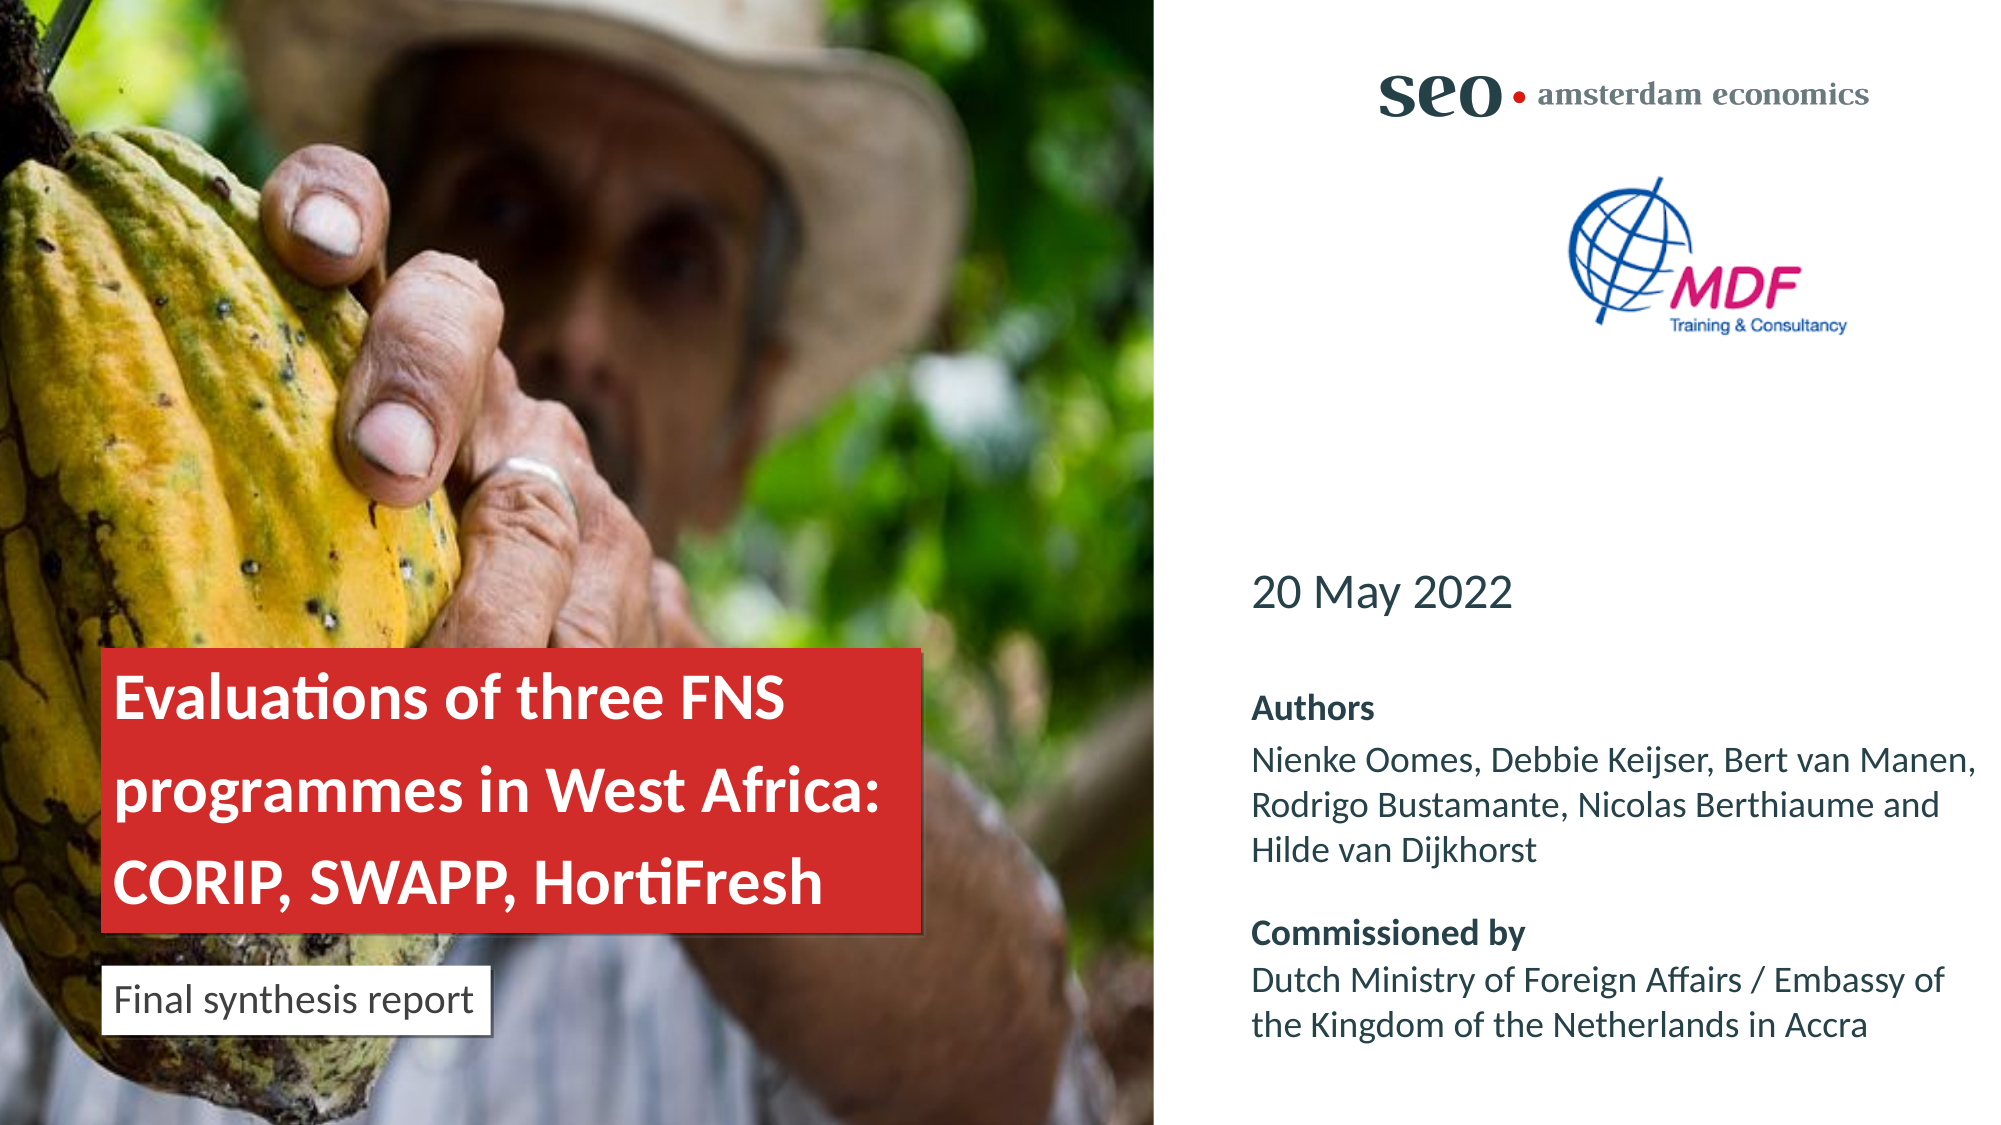

20 May 2022
# Evaluations of three FNS
programmes in West Africa:
CORIP, SWAPP, HortiFresh
Authors
Nienke Oomes, Debbie Keijser, Bert van Manen, Rodrigo Bustamante, Nicolas Berthiaume and Hilde van Dijkhorst
Commissioned by
Dutch Ministry of Foreign Affairs / Embassy of the Kingdom of the Netherlands in Accra
Final synthesis report